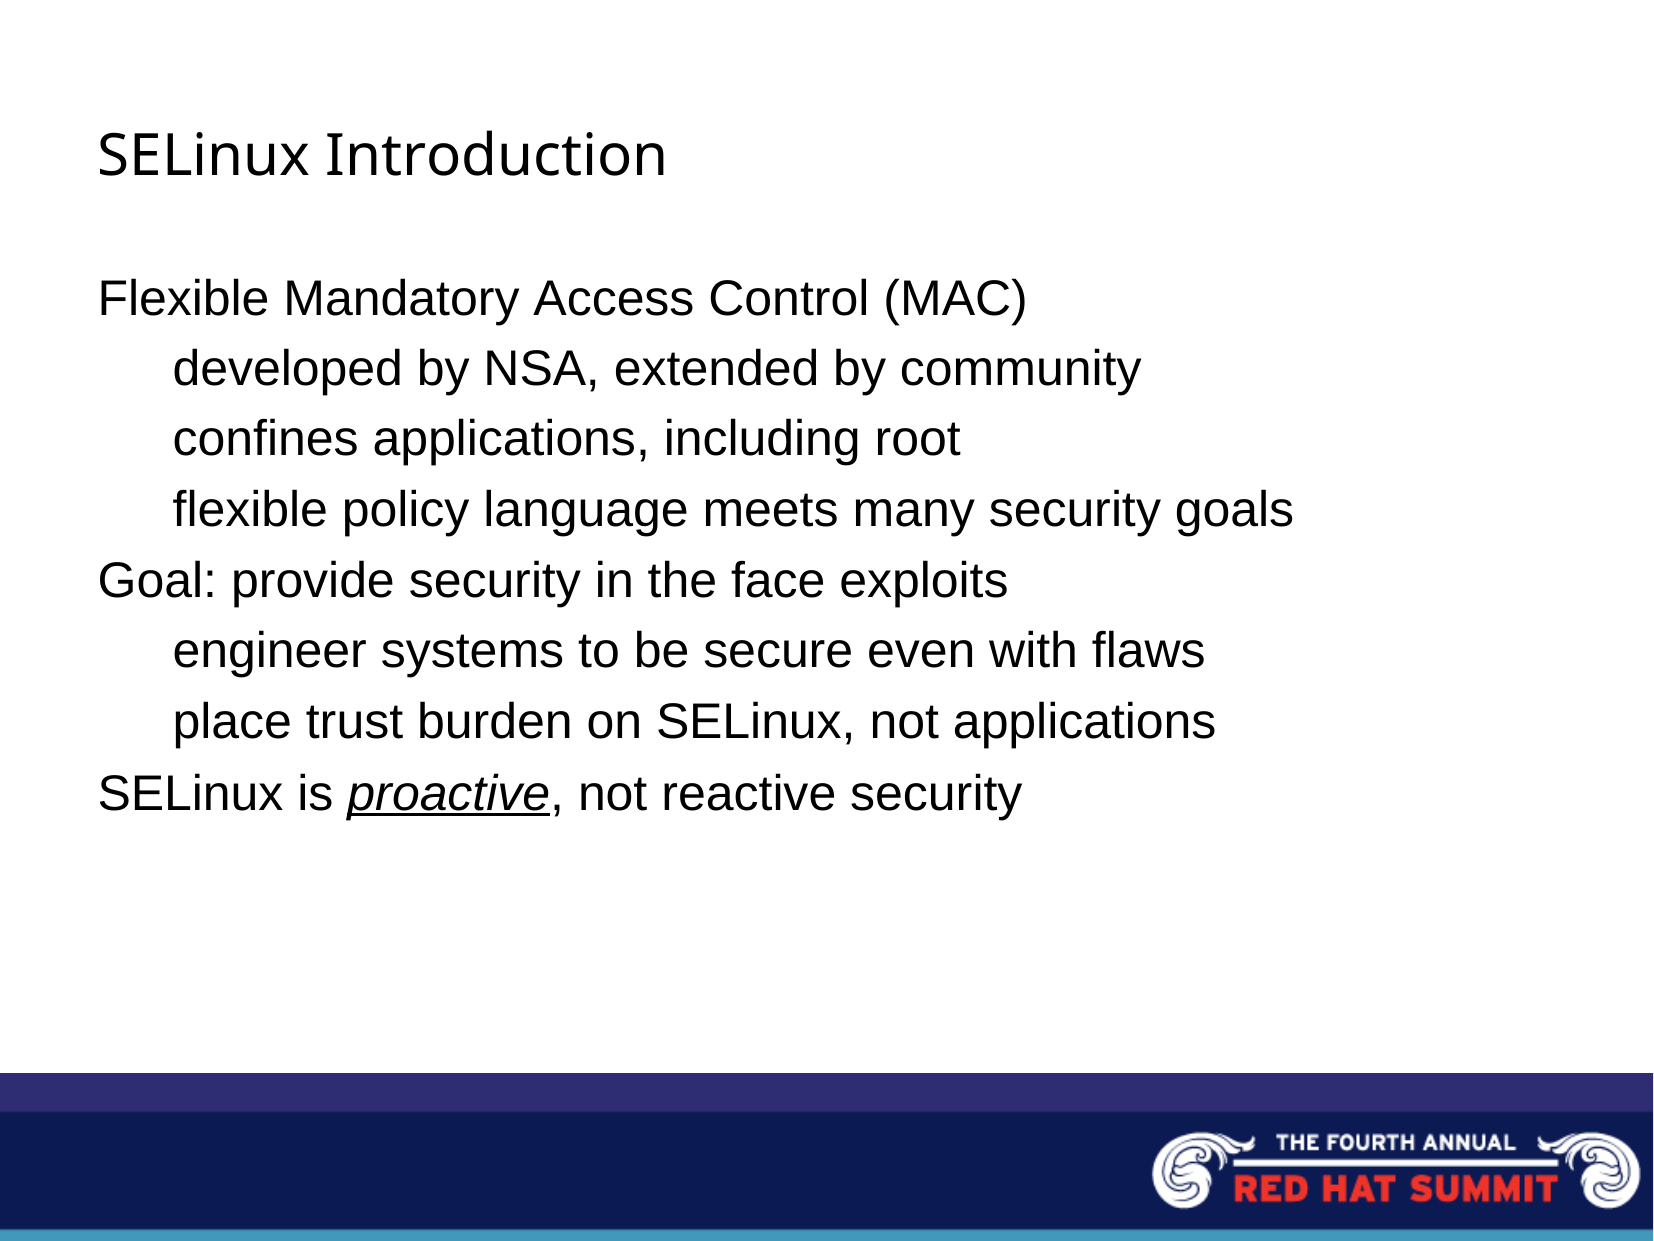

# SELinux Introduction
Flexible Mandatory Access Control (MAC)
developed by NSA, extended by community
confines applications, including root
flexible policy language meets many security goals
Goal: provide security in the face exploits
engineer systems to be secure even with flaws
place trust burden on SELinux, not applications
SELinux is proactive, not reactive security